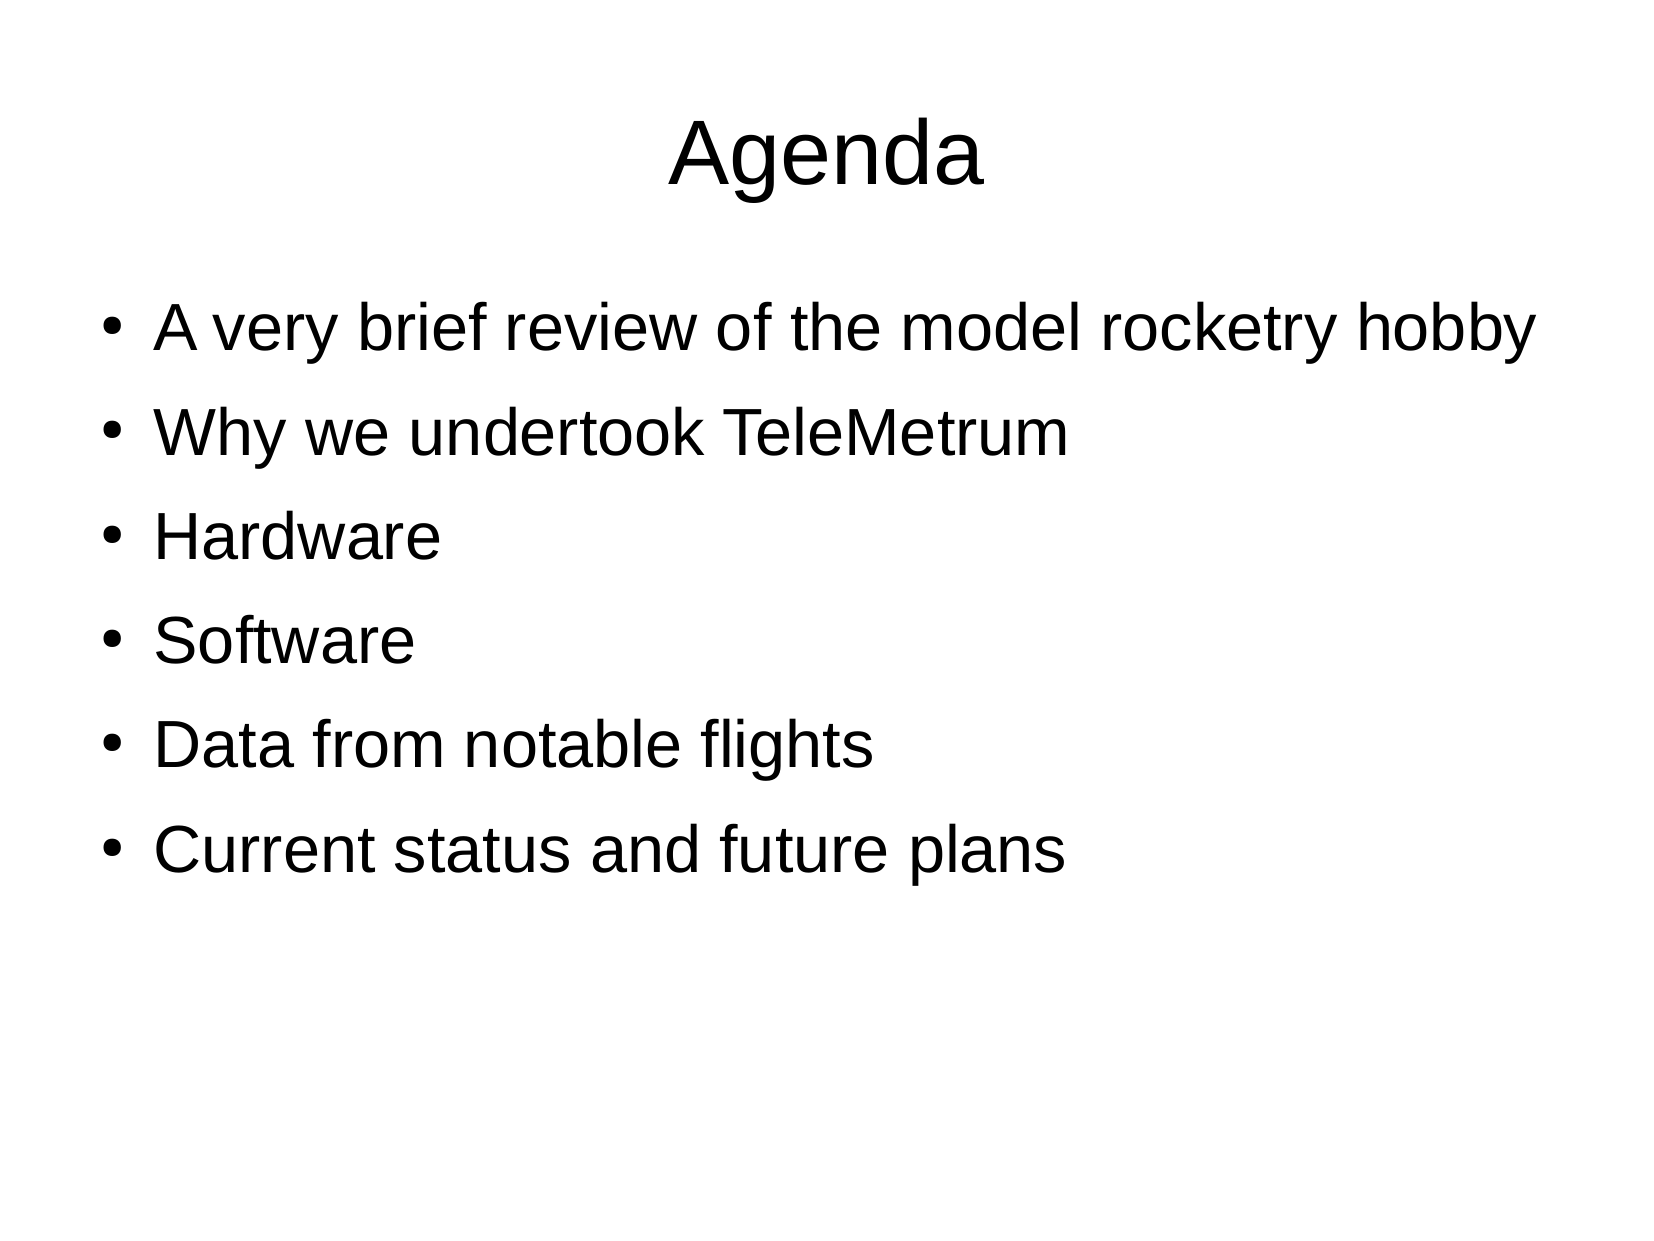

# Agenda
A very brief review of the model rocketry hobby
Why we undertook TeleMetrum
Hardware
Software
Data from notable flights
Current status and future plans